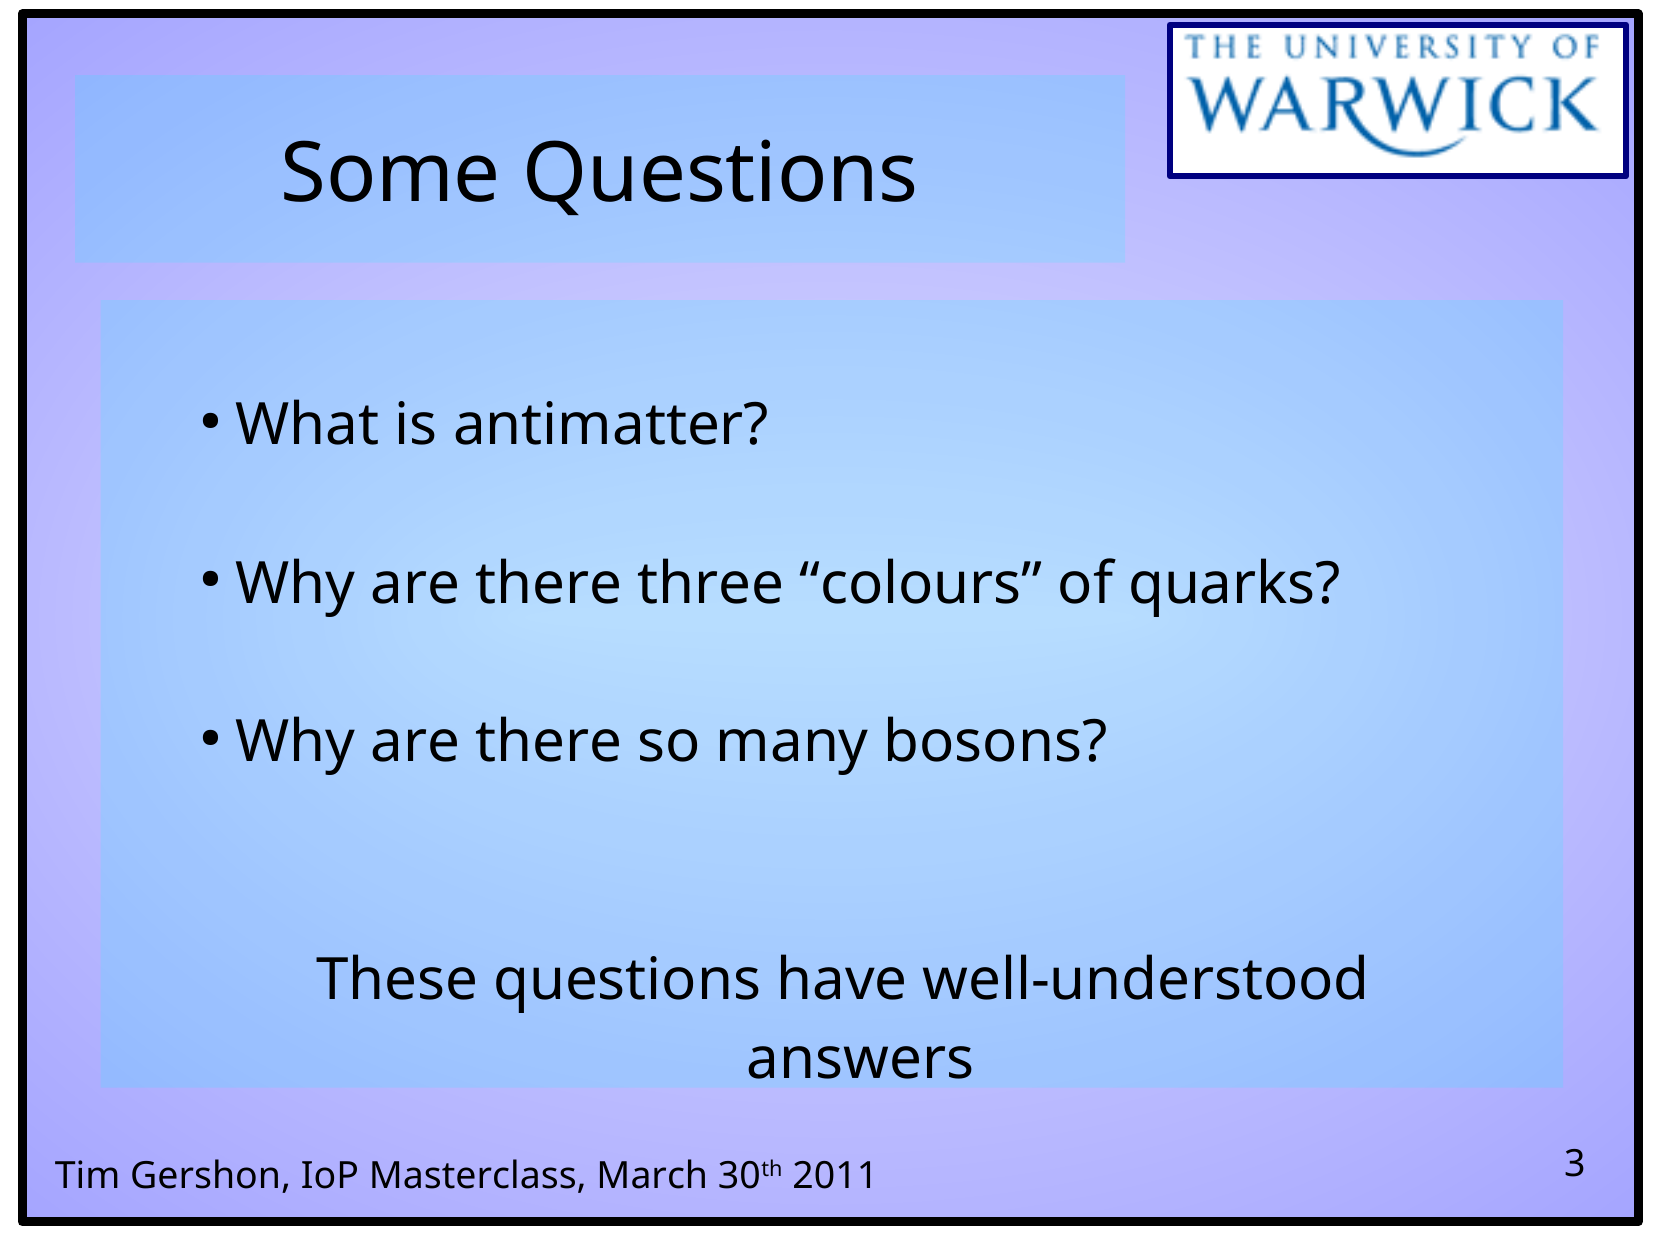

Some Questions
What is antimatter?
Why are there three “colours” of quarks?
Why are there so many bosons?
These questions have well-understood answers
Tim Gershon, IoP Masterclass, March 30th 2011